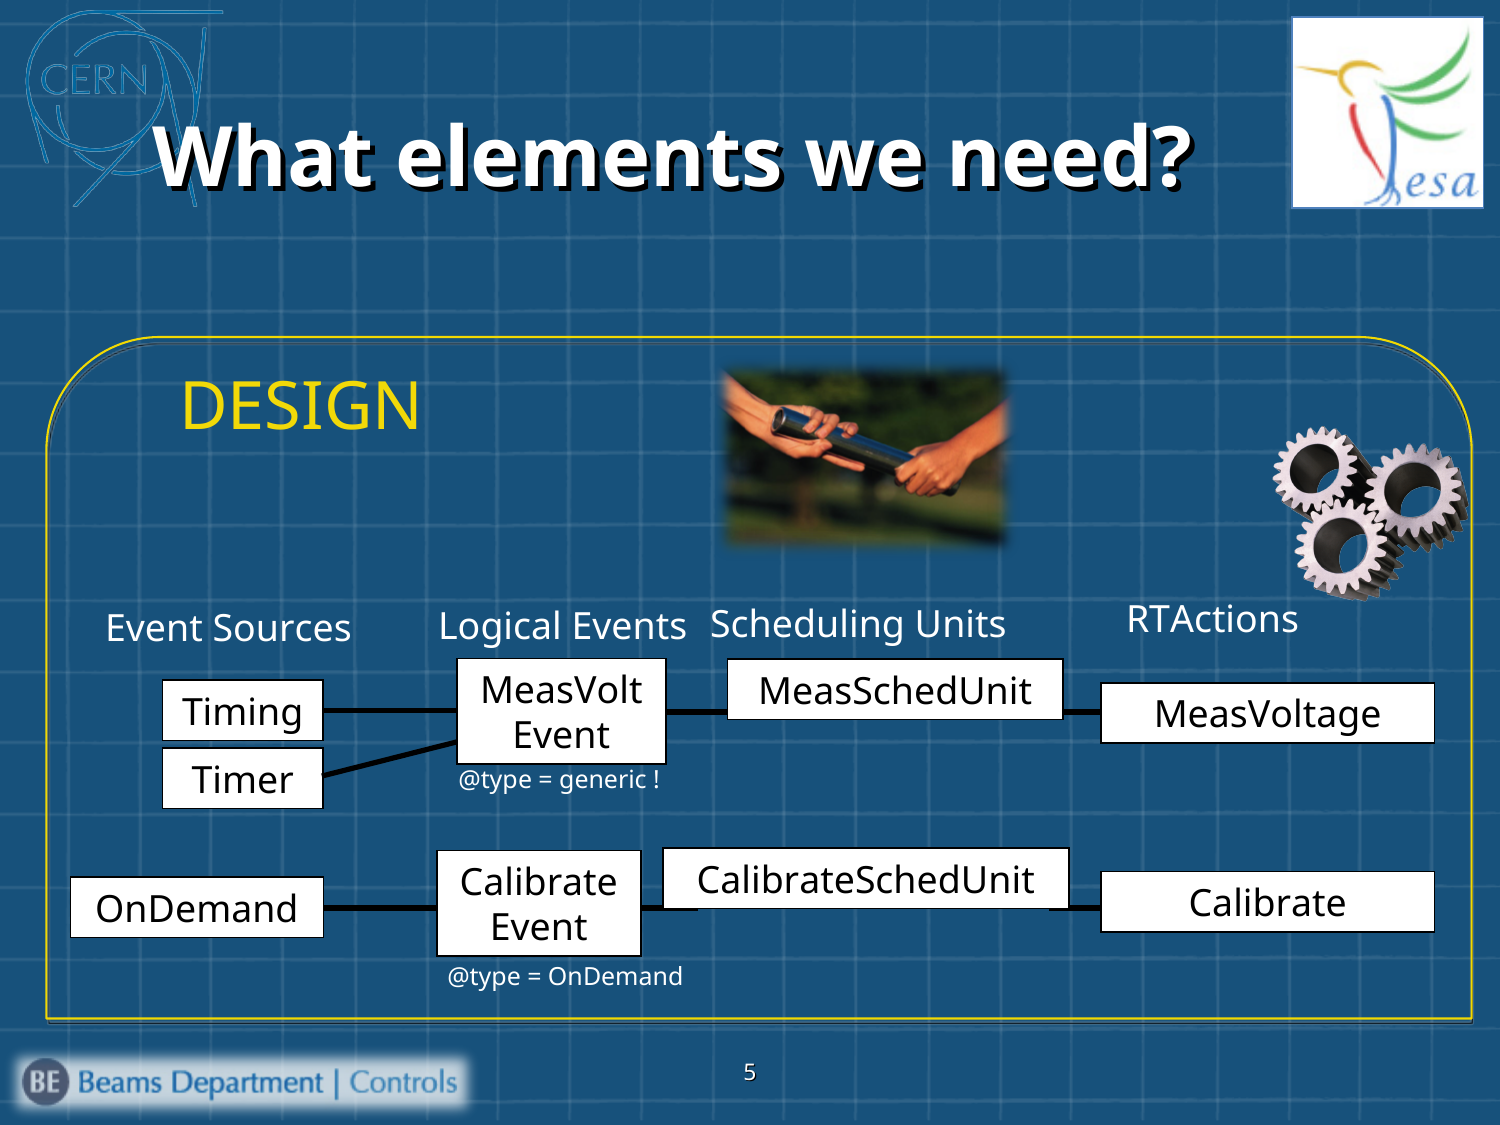

# What elements we need?
DESIGN
RTActions
Scheduling Units
Logical Events
Event Sources
MeasVolt Event
MeasSchedUnit
Timing
MeasVoltage
Timer
@type = generic !
CalibrateSchedUnit
Calibrate Event
Calibrate
OnDemand
@type = OnDemand